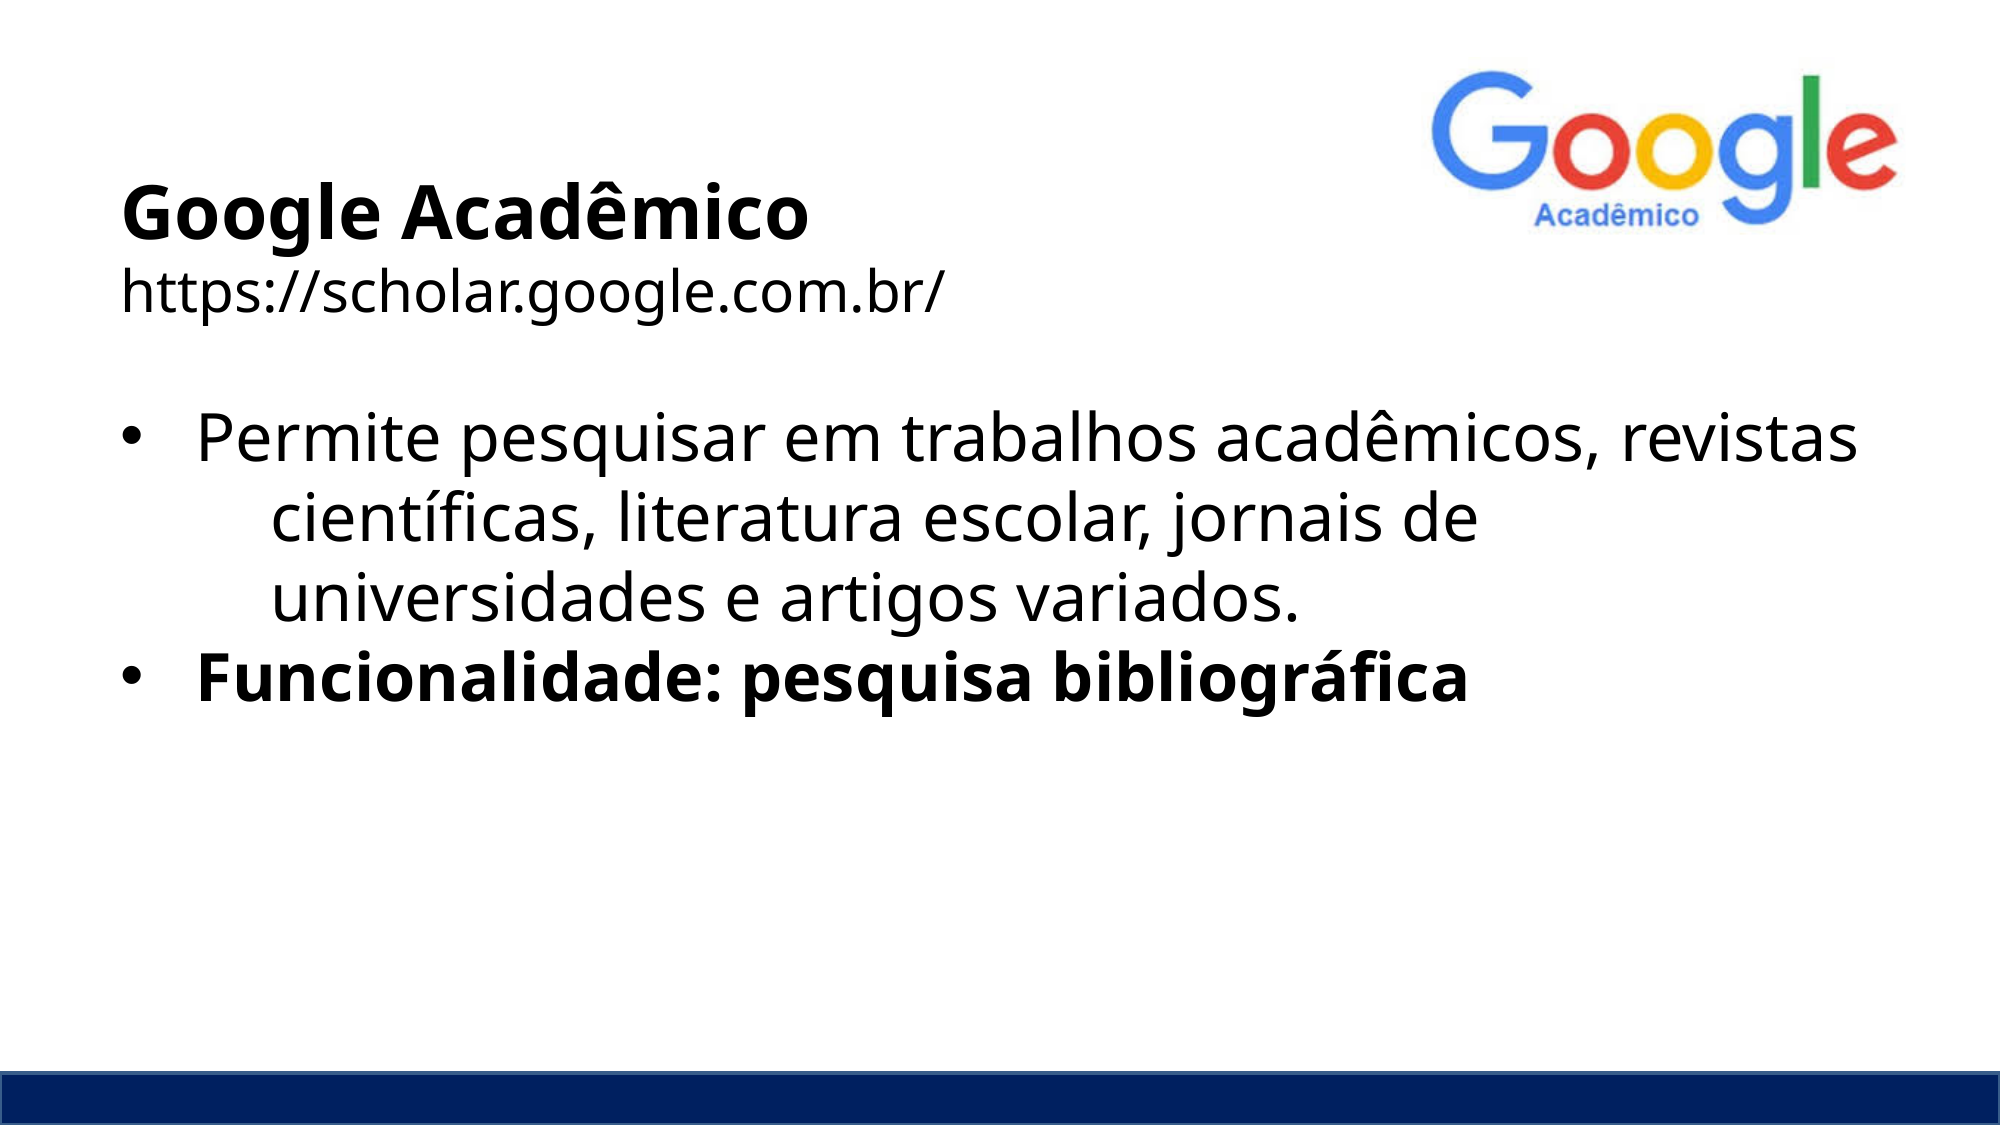

Google Acadêmico
https://scholar.google.com.br/
Permite pesquisar em trabalhos acadêmicos, revistas científicas, literatura escolar, jornais de universidades e artigos variados.
Funcionalidade: pesquisa bibliográfica